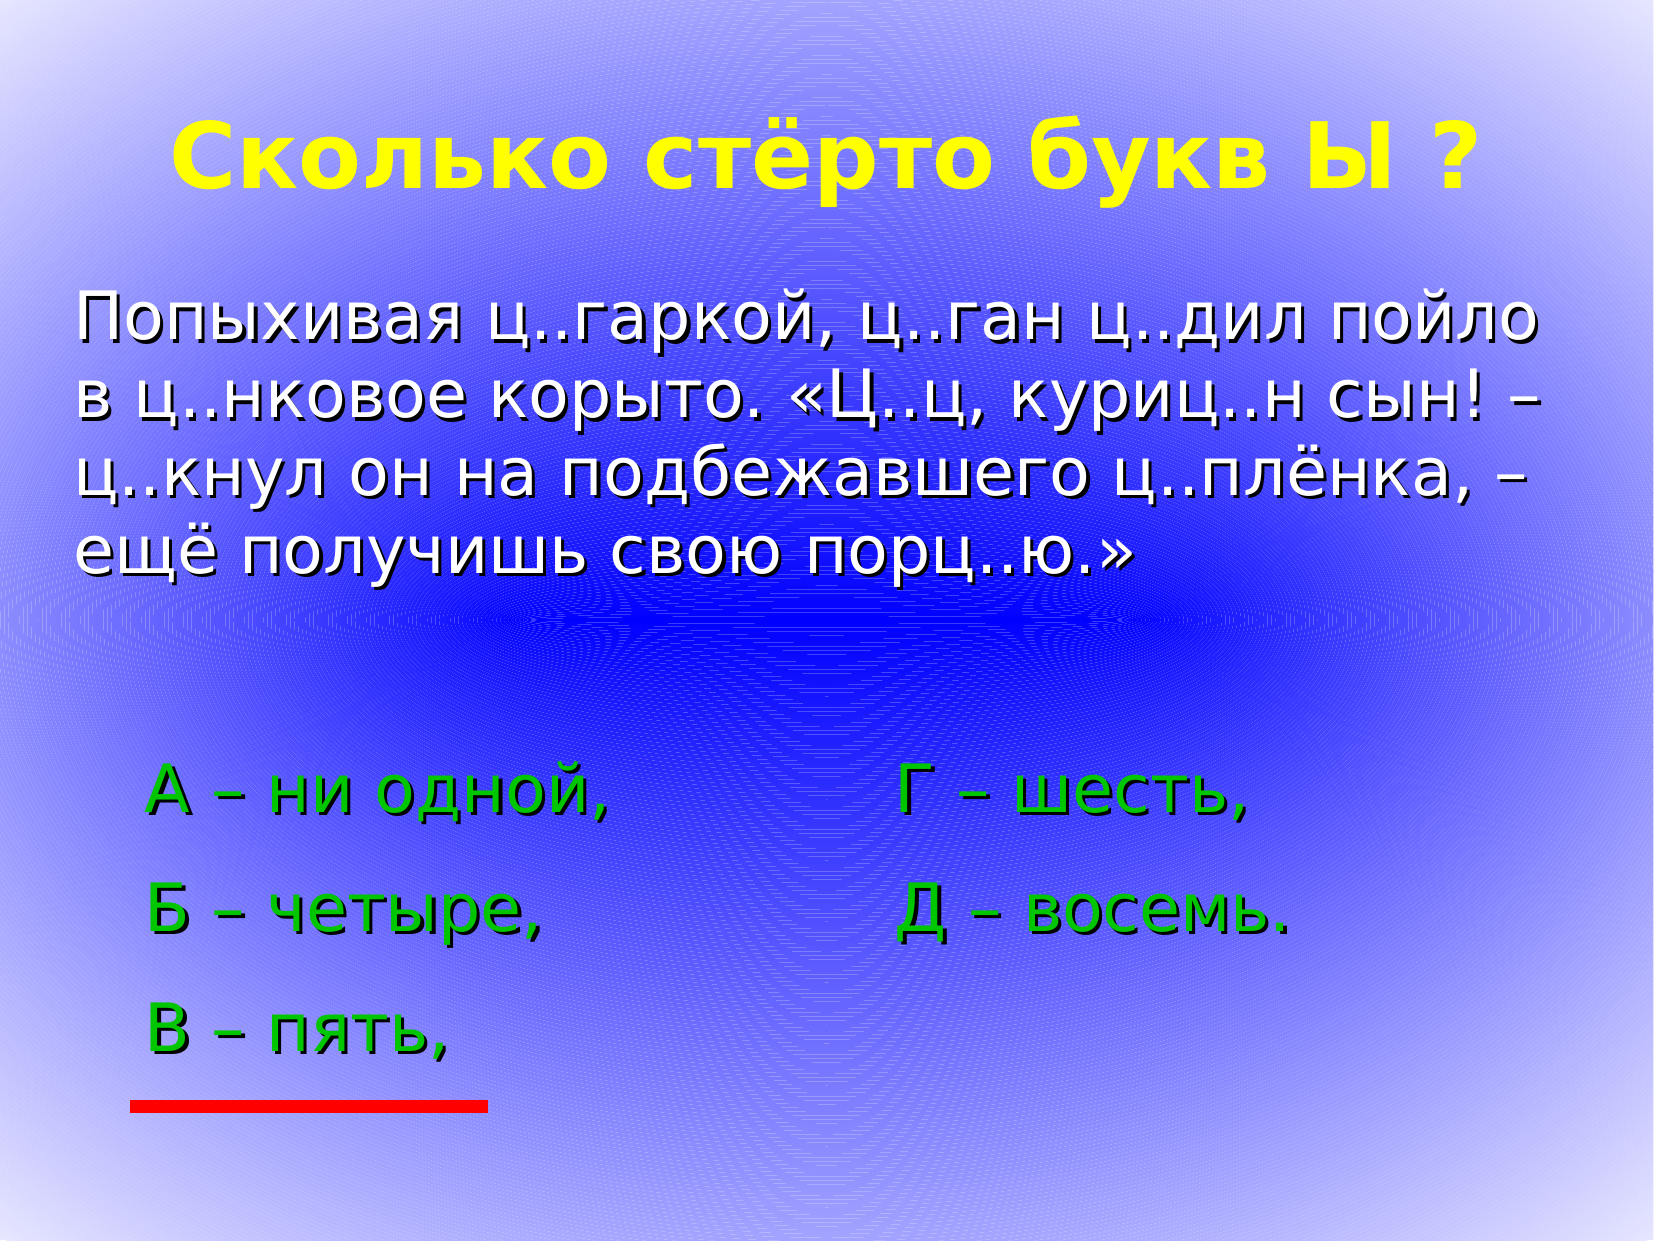

# Сколько стёрто букв Ы ?
Попыхивая ц..гаркой, ц..ган ц..дил пойло в ц..нковое корыто. «Ц..ц, куриц..н сын! – ц..кнул он на подбежавшего ц..плёнка, – ещё получишь свою порц..ю.»
А – ни одной,		Г – шесть,
Б – четыре,			Д – восемь.
В – пять,